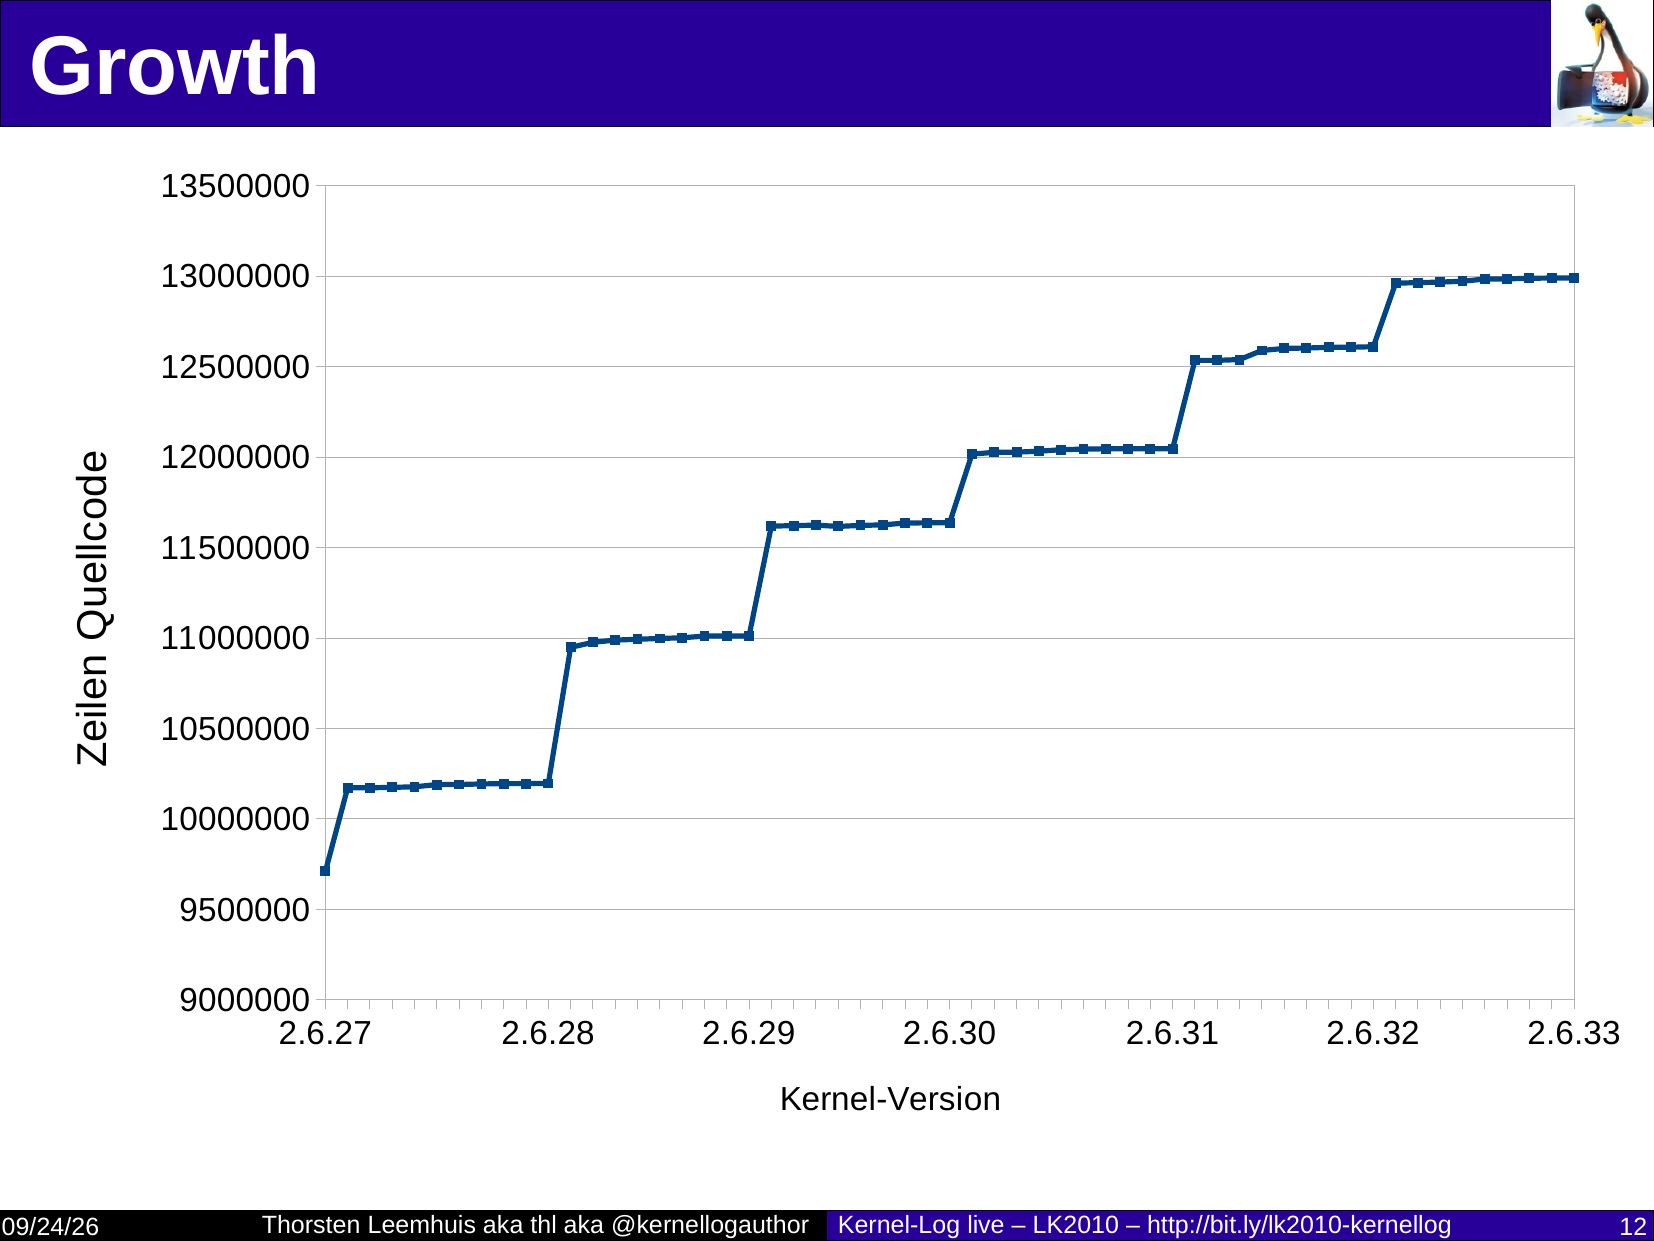

# Growth
### Chart
| Category | Zeilen Quellcode |
|---|---|
| 2.6.27 | 9709868.0 |
| None | 10172210.0 |
| None | 10172154.0 |
| None | 10174478.0 |
| None | 10177785.0 |
| None | 10189697.0 |
| None | 10190504.0 |
| None | 10193373.0 |
| None | 10195109.0 |
| None | 10195402.0 |
| 2.6.28 | 10195507.0 |
| None | 10948413.0 |
| None | 10976370.0 |
| None | 10988552.0 |
| None | 10993144.0 |
| None | 10997688.0 |
| None | 11001298.0 |
| None | 11010899.0 |
| None | 11010943.0 |
| 2.6.29 | 11010647.0 |
| None | 11618169.0 |
| None | 11621389.0 |
| None | 11623530.0 |
| None | 11616939.0 |
| None | 11622358.0 |
| None | 11625163.0 |
| None | 11635264.0 |
| None | 11636799.0 |
| 2.6.30 | 11637173.0 |
| None | 12016429.0 |
| None | 12025969.0 |
| None | 12027267.0 |
| None | 12032114.0 |
| None | 12040597.0 |
| None | 12043917.0 |
| None | 12045506.0 |
| None | 12045816.0 |
| None | 12046273.0 |
| 2.6.31 | 12046317.0 |
| None | 12534426.0 |
| None | 12534426.0 |
| None | 12538643.0 |
| None | 12589073.0 |
| None | 12600354.0 |
| None | 12602871.0 |
| None | 12606236.0 |
| None | 12606849.0 |
| 2.6.32 | 12610030.0 |
| None | 12960930.0 |
| None | 12964109.0 |
| None | 12966998.0 |
| None | 12971785.0 |
| None | 12983749.0 |
| None | 12984988.0 |
| None | 12988242.0 |
| None | 12989467.0 |
| 2.6.33 | 12990041.0 |
12